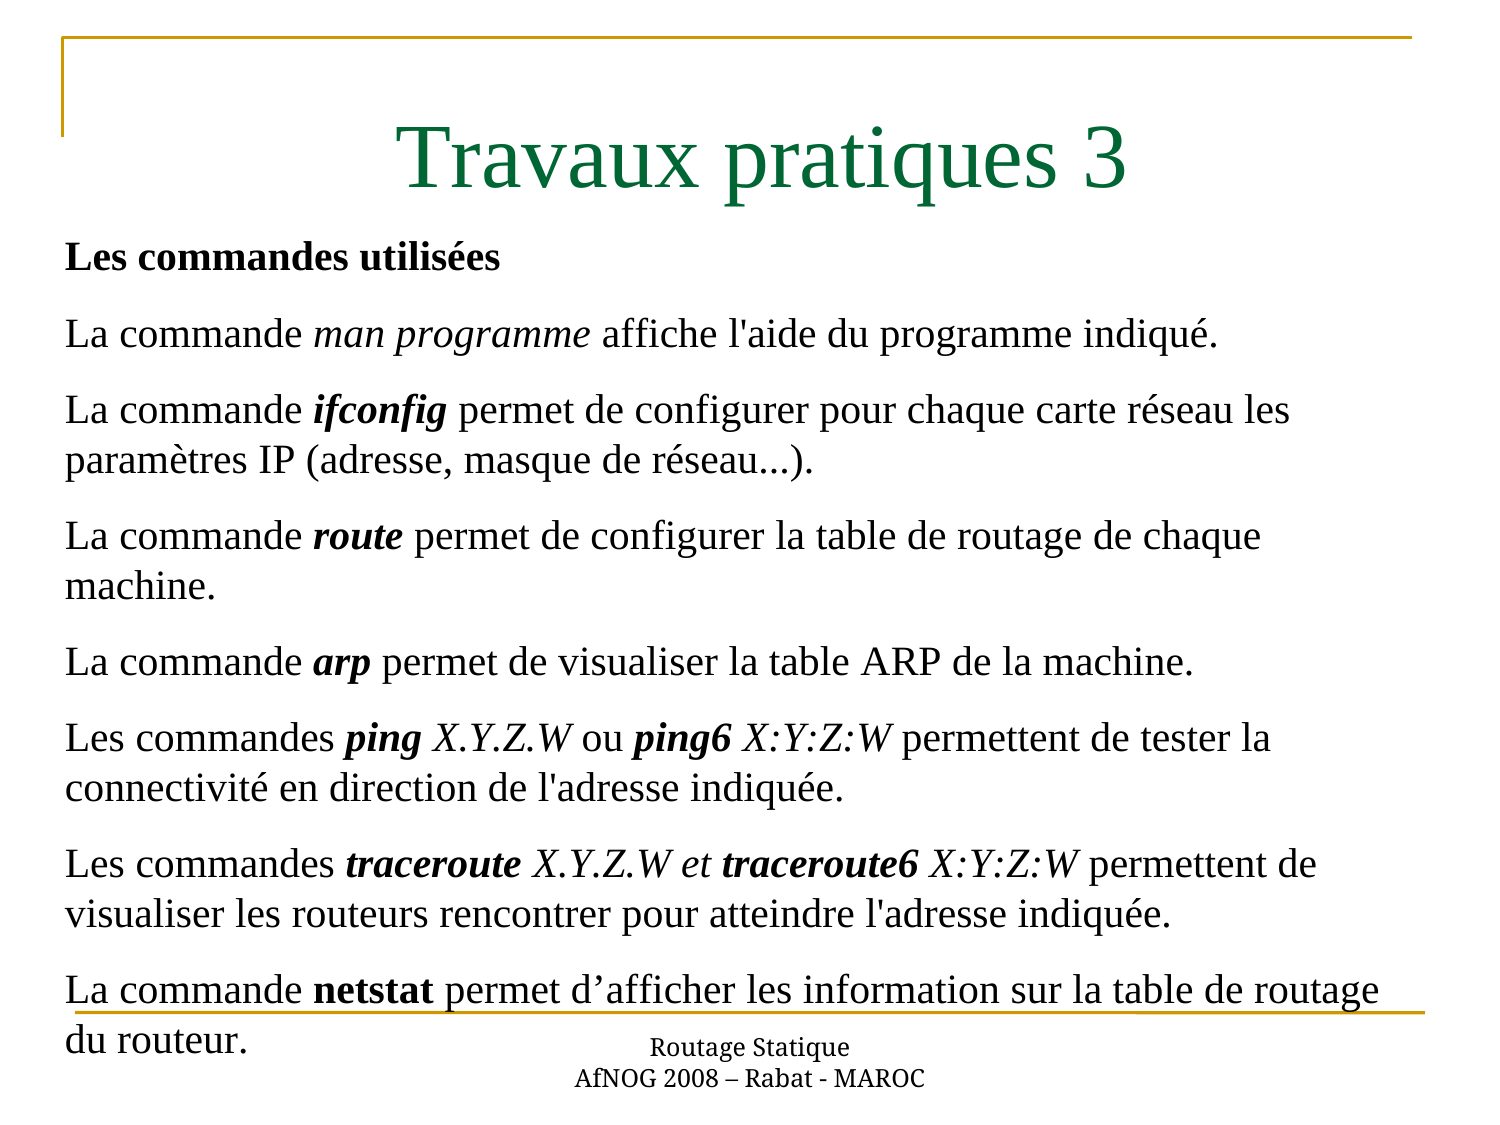

Travaux pratiques 3
Les commandes utilisées
La commande man programme affiche l'aide du programme indiqué.
La commande ifconfig permet de configurer pour chaque carte réseau les paramètres IP (adresse, masque de réseau...).
La commande route permet de configurer la table de routage de chaque machine.
La commande arp permet de visualiser la table ARP de la machine.
Les commandes ping X.Y.Z.W ou ping6 X:Y:Z:W permettent de tester la connectivité en direction de l'adresse indiquée.
Les commandes traceroute X.Y.Z.W et traceroute6 X:Y:Z:W permettent de visualiser les routeurs rencontrer pour atteindre l'adresse indiquée.
La commande netstat permet d’afficher les information sur la table de routage du routeur.
#